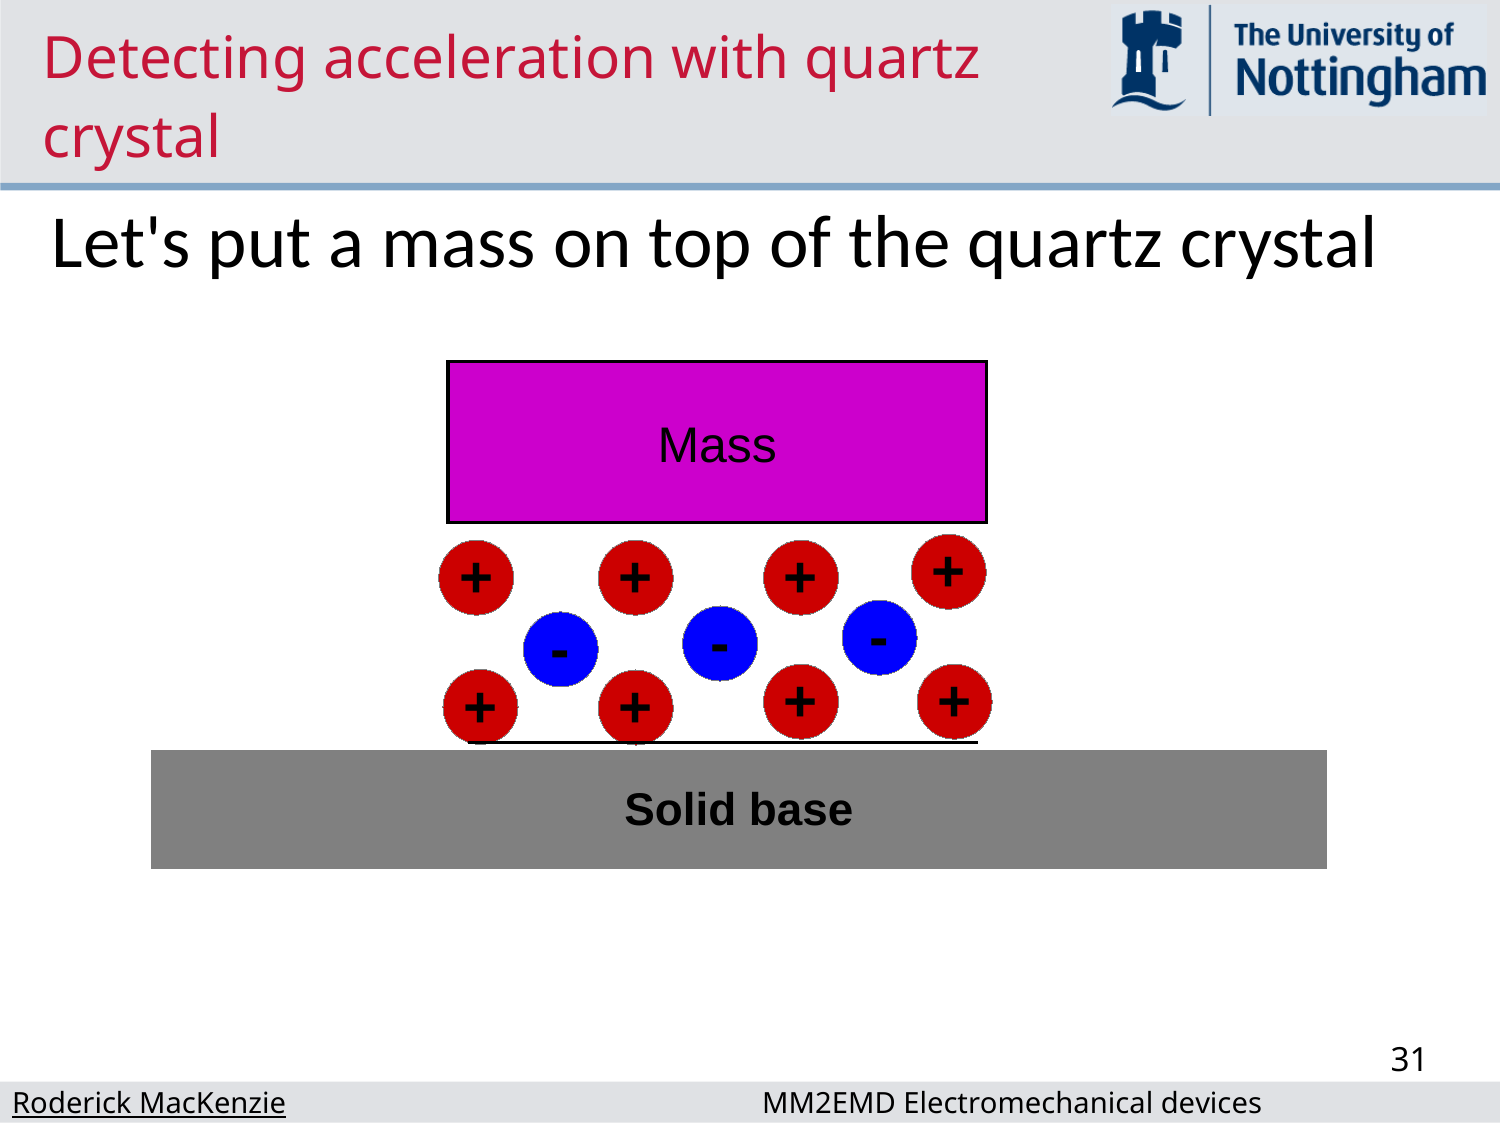

# Detecting acceleration with quartz crystal
Let's put a mass on top of the quartz crystal
Mass
+
+
+
+
-
-
-
+
+
+
+
Solid base